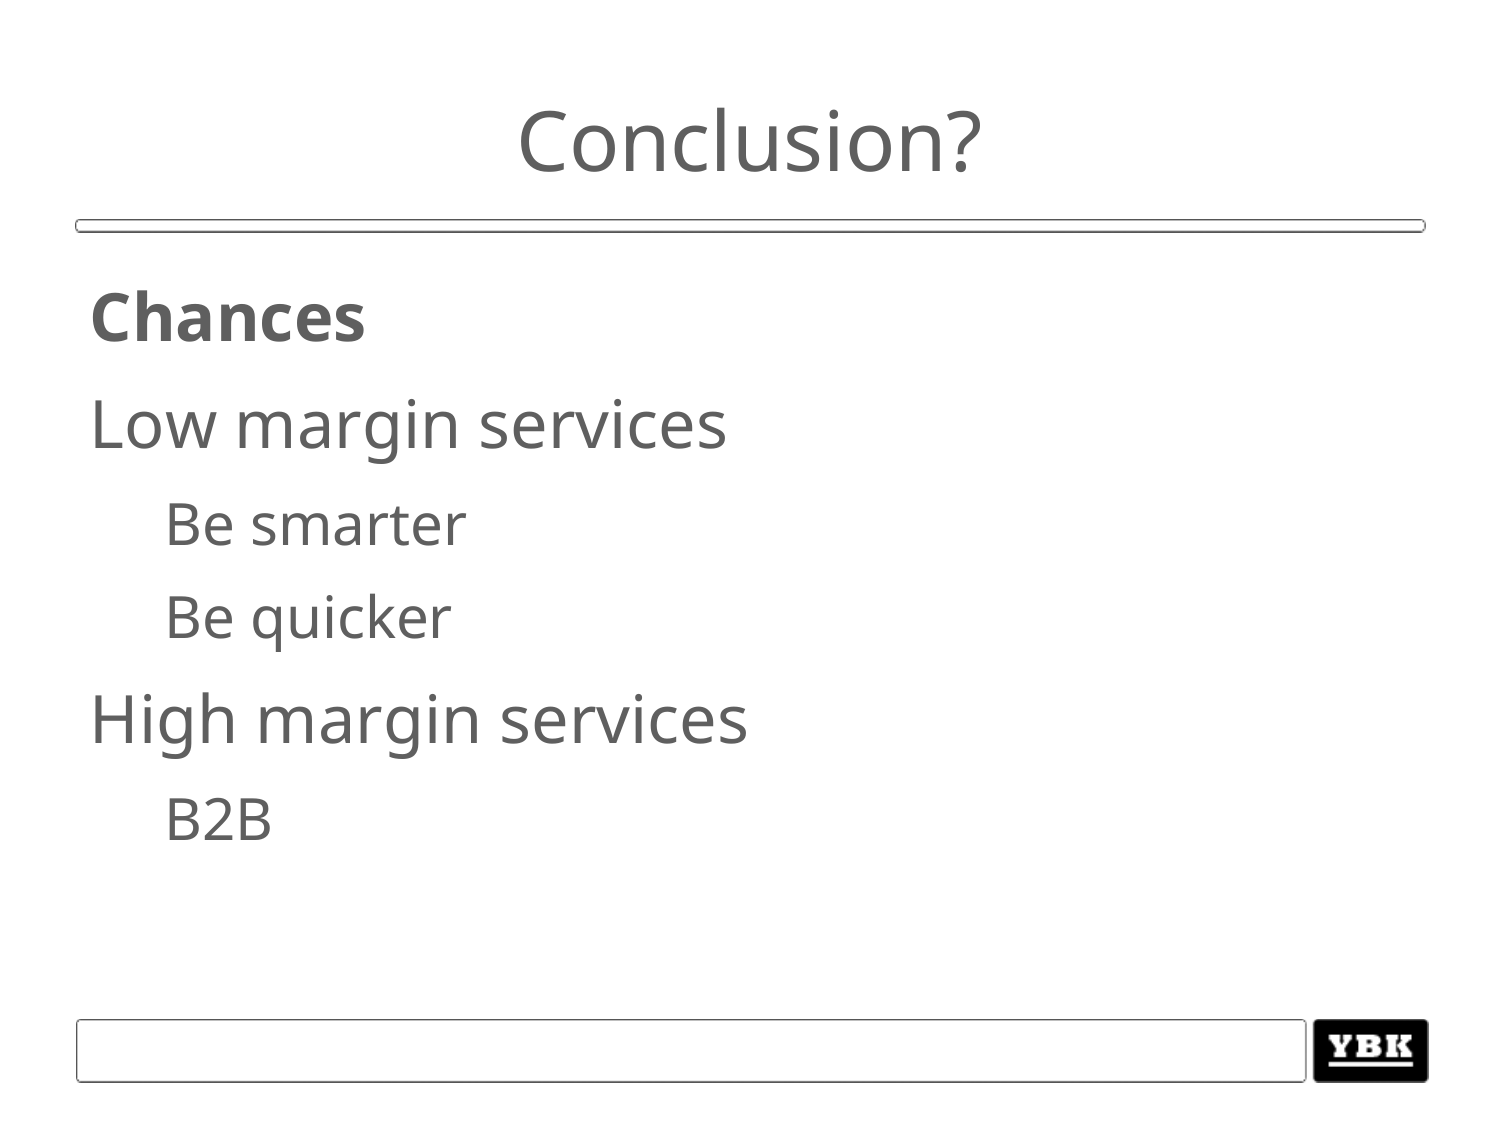

# Conclusion?
Chances
Low margin services
Be smarter
Be quicker
High margin services
B2B